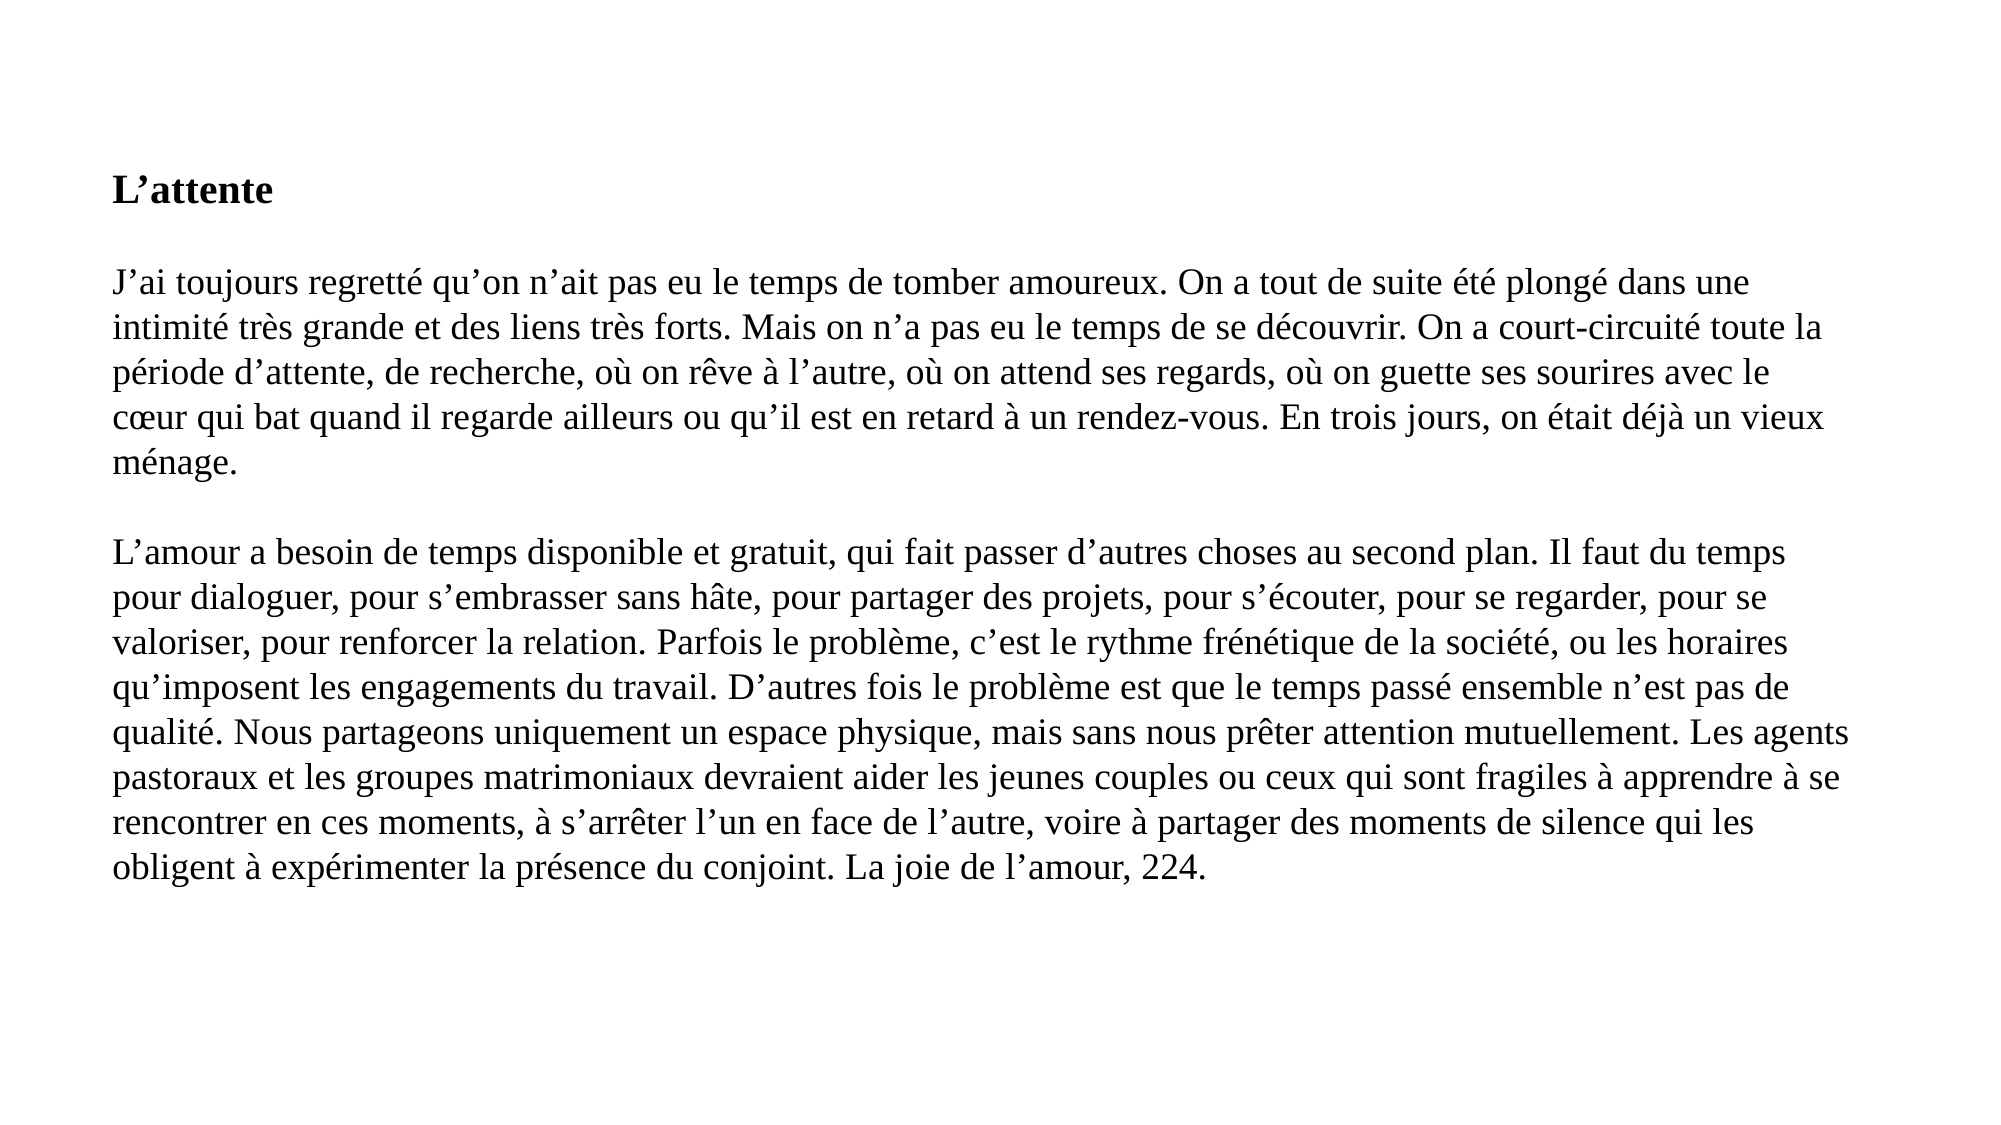

L’attente
J’ai toujours regretté qu’on n’ait pas eu le temps de tomber amoureux. On a tout de suite été plongé dans une intimité très grande et des liens très forts. Mais on n’a pas eu le temps de se découvrir. On a court-circuité toute la période d’attente, de recherche, où on rêve à l’autre, où on attend ses regards, où on guette ses sourires avec le cœur qui bat quand il regarde ailleurs ou qu’il est en retard à un rendez-vous. En trois jours, on était déjà un vieux ménage.
L’amour a besoin de temps disponible et gratuit, qui fait passer d’autres choses au second plan. Il faut du temps pour dialoguer, pour s’embrasser sans hâte, pour partager des projets, pour s’écouter, pour se regarder, pour se valoriser, pour renforcer la relation. Parfois le problème, c’est le rythme frénétique de la société, ou les horaires qu’imposent les engagements du travail. D’autres fois le problème est que le temps passé ensemble n’est pas de qualité. Nous partageons uniquement un espace physique, mais sans nous prêter attention mutuellement. Les agents pastoraux et les groupes matrimoniaux devraient aider les jeunes couples ou ceux qui sont fragiles à apprendre à se rencontrer en ces moments, à s’arrêter l’un en face de l’autre, voire à partager des moments de silence qui les obligent à expérimenter la présence du conjoint. La joie de l’amour, 224.